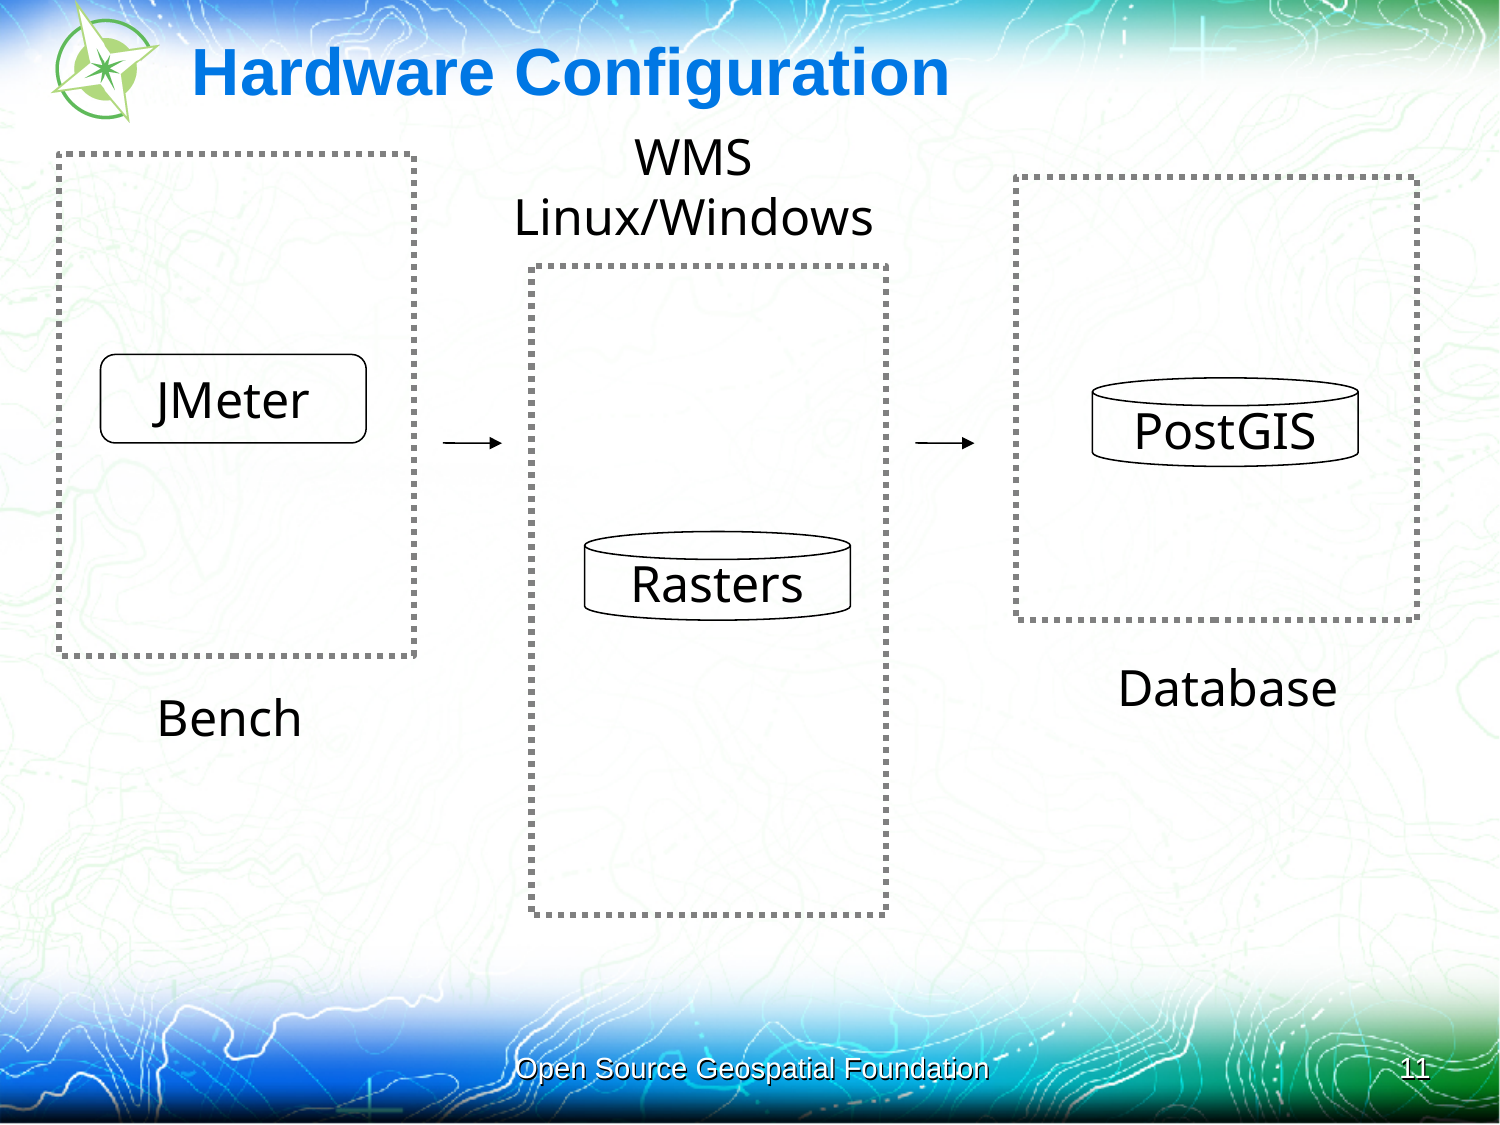

# Hardware Configuration
WMS Linux/Windows
JMeter
PostGIS
Rasters
Database
Bench
Open Source Geospatial Foundation